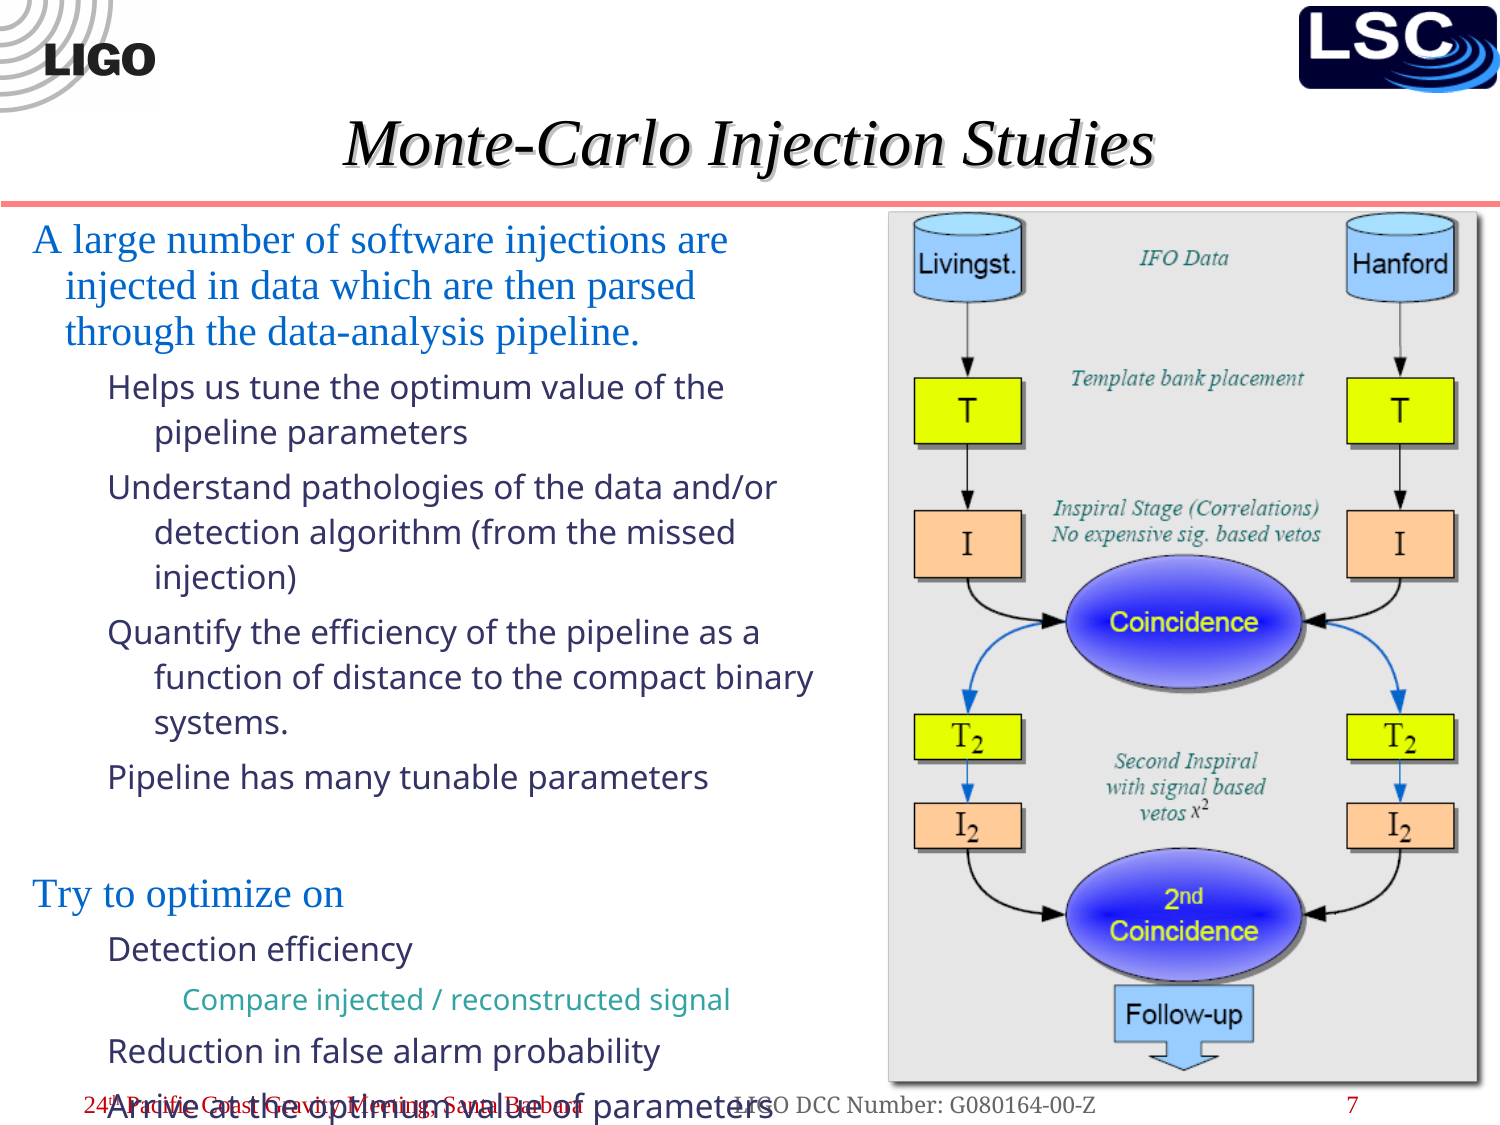

# Monte-Carlo Injection Studies
A large number of software injections are injected in data which are then parsed through the data-analysis pipeline.
Helps us tune the optimum value of the pipeline parameters
Understand pathologies of the data and/or detection algorithm (from the missed injection)
Quantify the efficiency of the pipeline as a function of distance to the compact binary systems.
Pipeline has many tunable parameters
Try to optimize on
Detection efficiency
Compare injected / reconstructed signal
Reduction in false alarm probability
Arrive at the optimum value of parameters